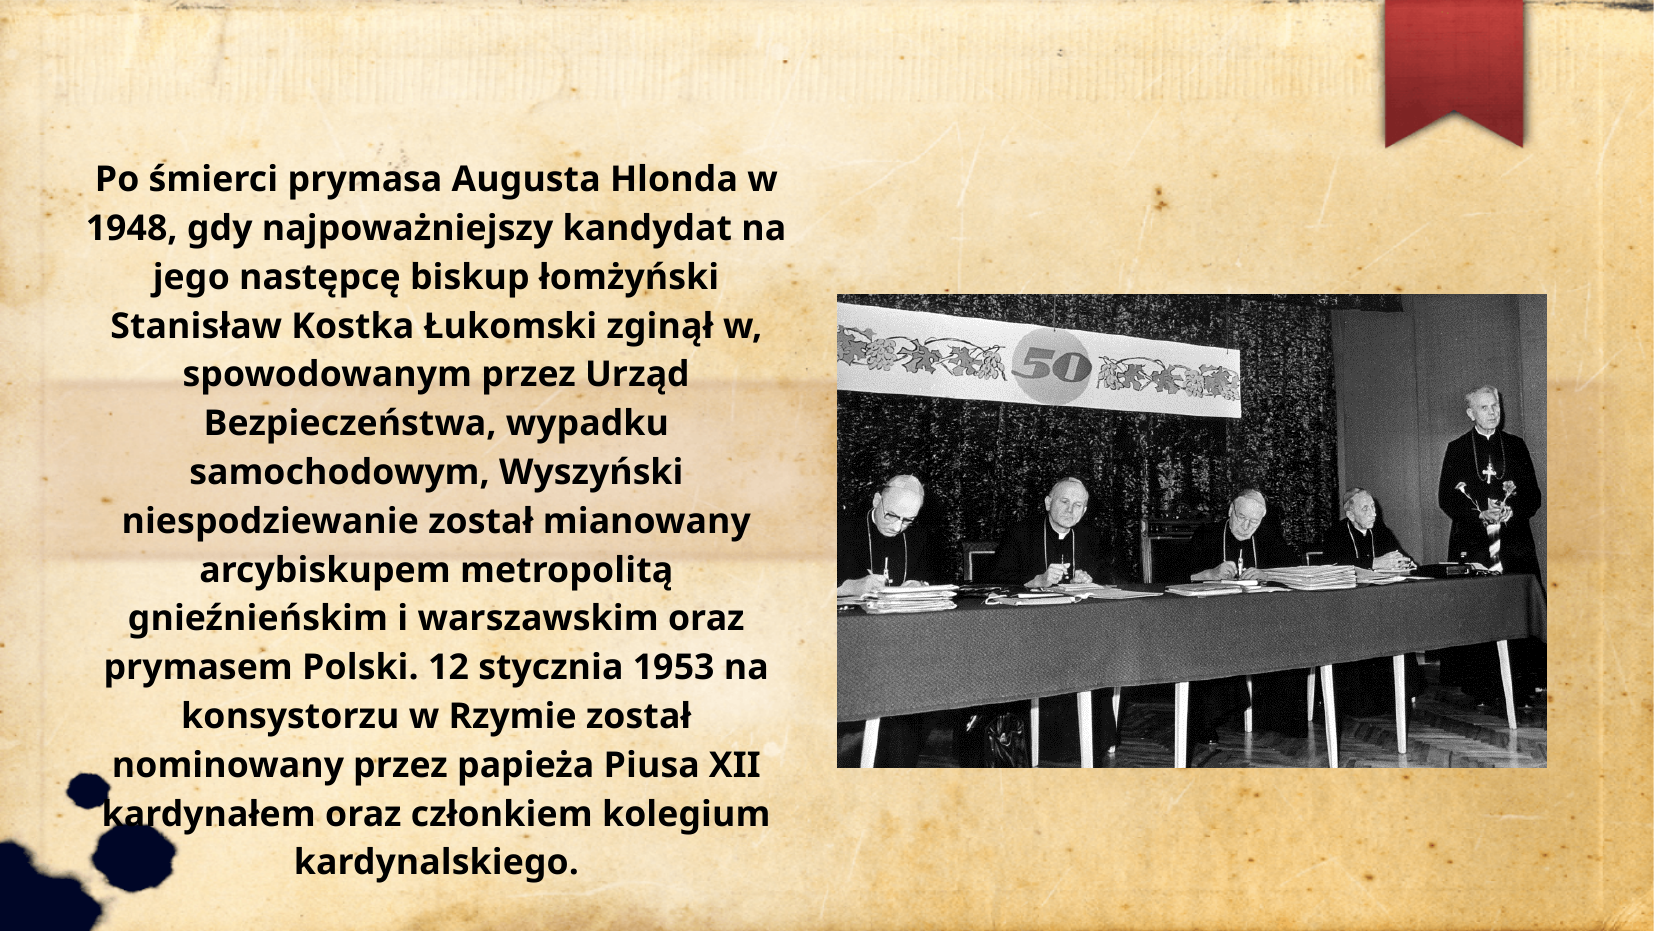

#
Po śmierci prymasa Augusta Hlonda w 1948, gdy najpoważniejszy kandydat na jego następcę biskup łomżyński Stanisław Kostka Łukomski zginął w, spowodowanym przez Urząd Bezpieczeństwa, wypadku samochodowym, Wyszyński niespodziewanie został mianowany arcybiskupem metropolitą gnieźnieńskim i warszawskim oraz prymasem Polski. 12 stycznia 1953 na konsystorzu w Rzymie został nominowany przez papieża Piusa XII kardynałem oraz członkiem kolegium kardynalskiego.